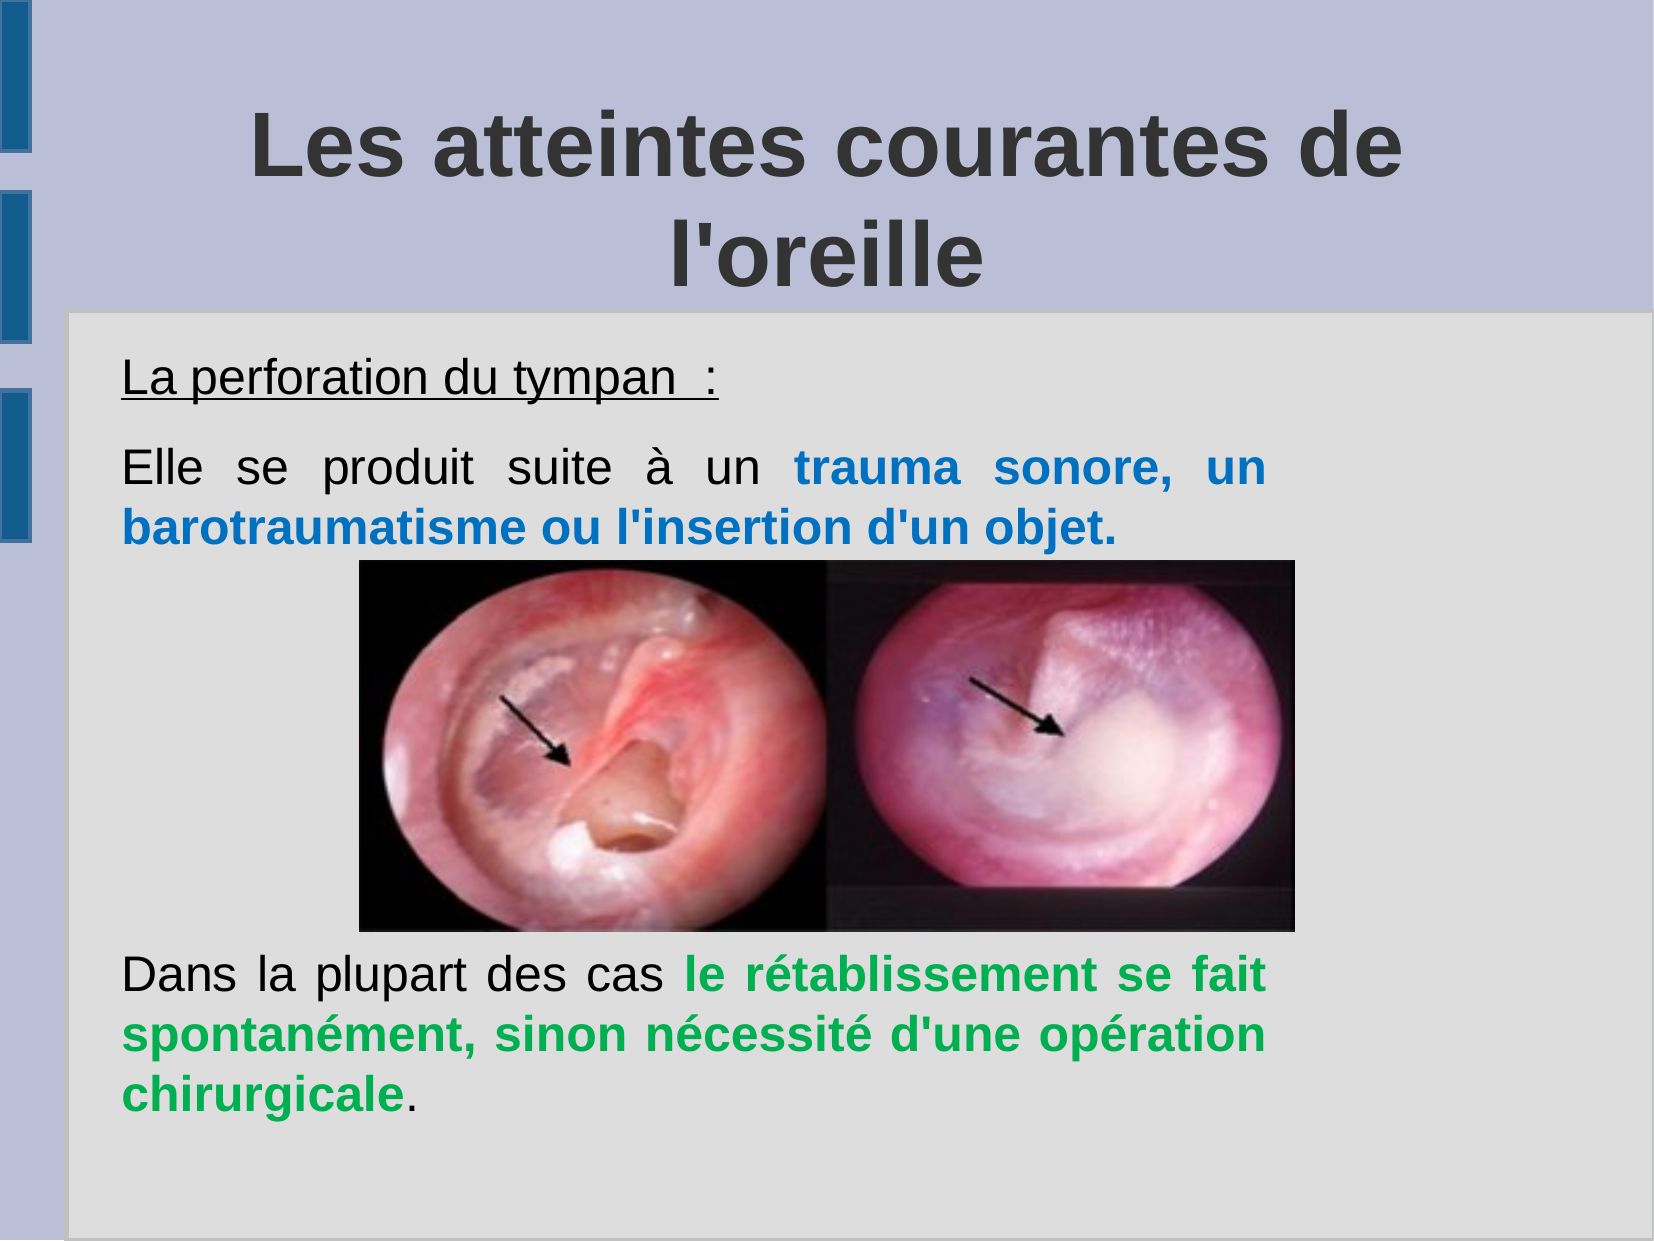

# Les atteintes courantes de l'oreille
La perforation du tympan  :
Elle se produit suite à un trauma sonore, un barotraumatisme ou l'insertion d'un objet.
Dans la plupart des cas le rétablissement se fait spontanément, sinon nécessité d'une opération chirurgicale.